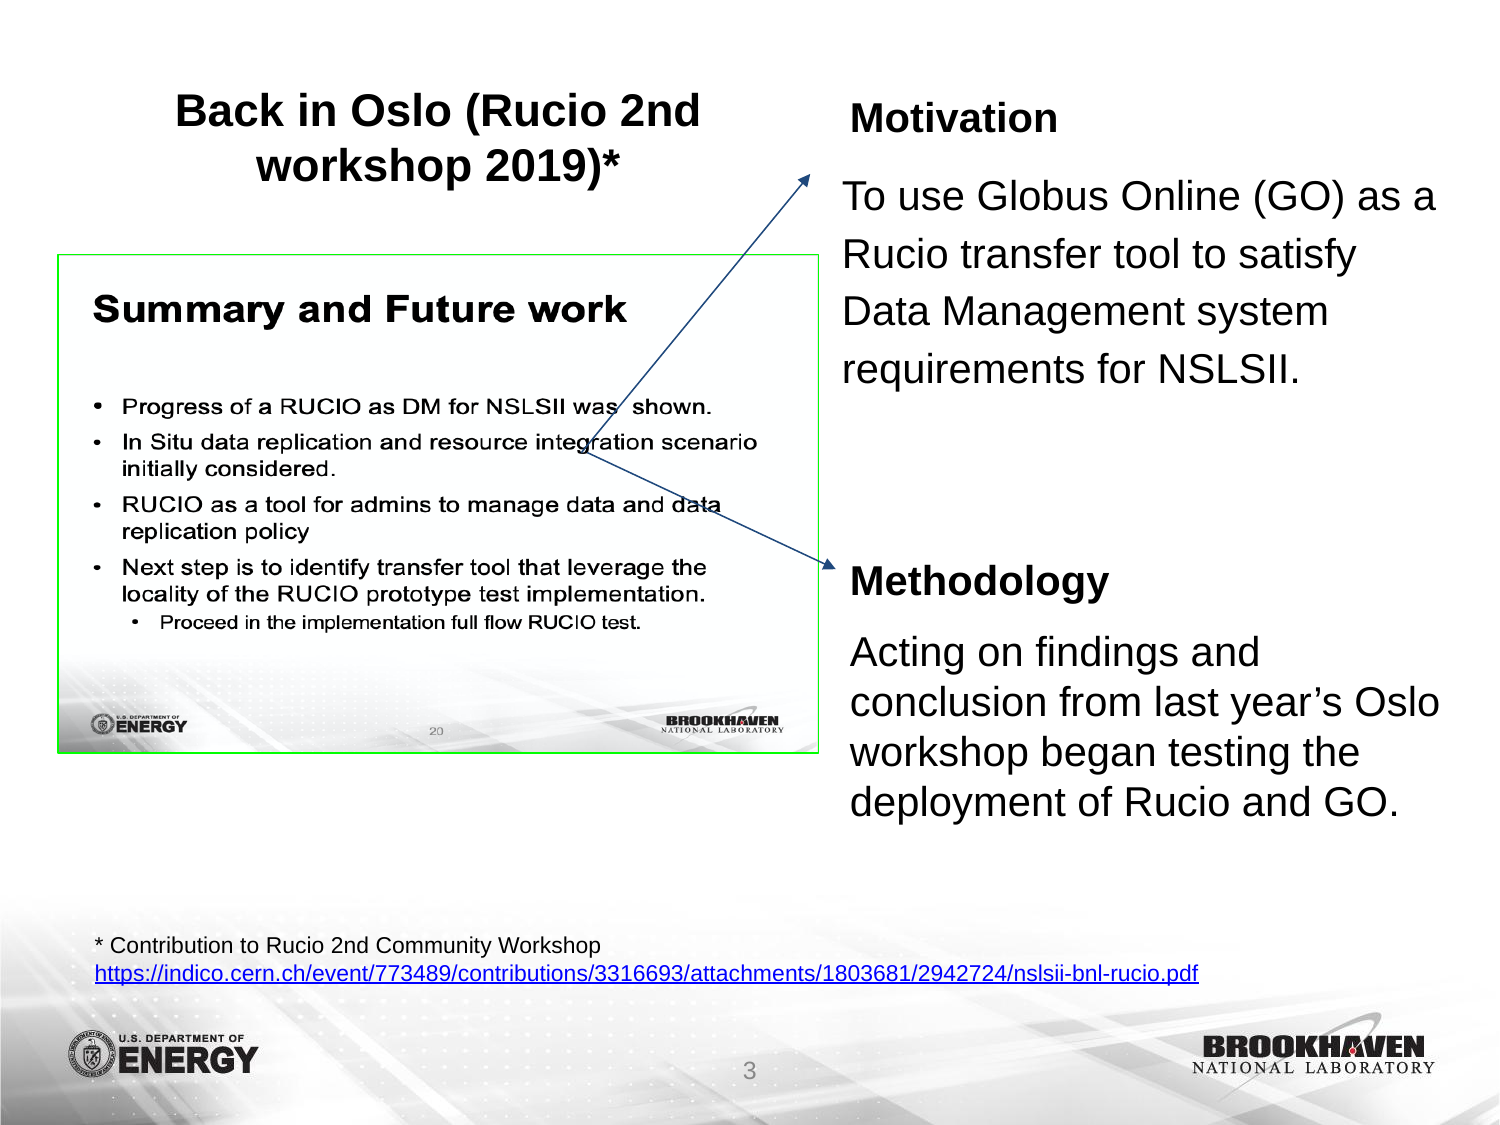

Back in Oslo (Rucio 2nd workshop 2019)*
Motivation
To use Globus Online (GO) as a Rucio transfer tool to satisfy Data Management system requirements for NSLSII.
Methodology
Acting on findings and conclusion from last year’s Oslo workshop began testing the deployment of Rucio and GO.
* Contribution to Rucio 2nd Community Workshop
https://indico.cern.ch/event/773489/contributions/3316693/attachments/1803681/2942724/nslsii-bnl-rucio.pdf